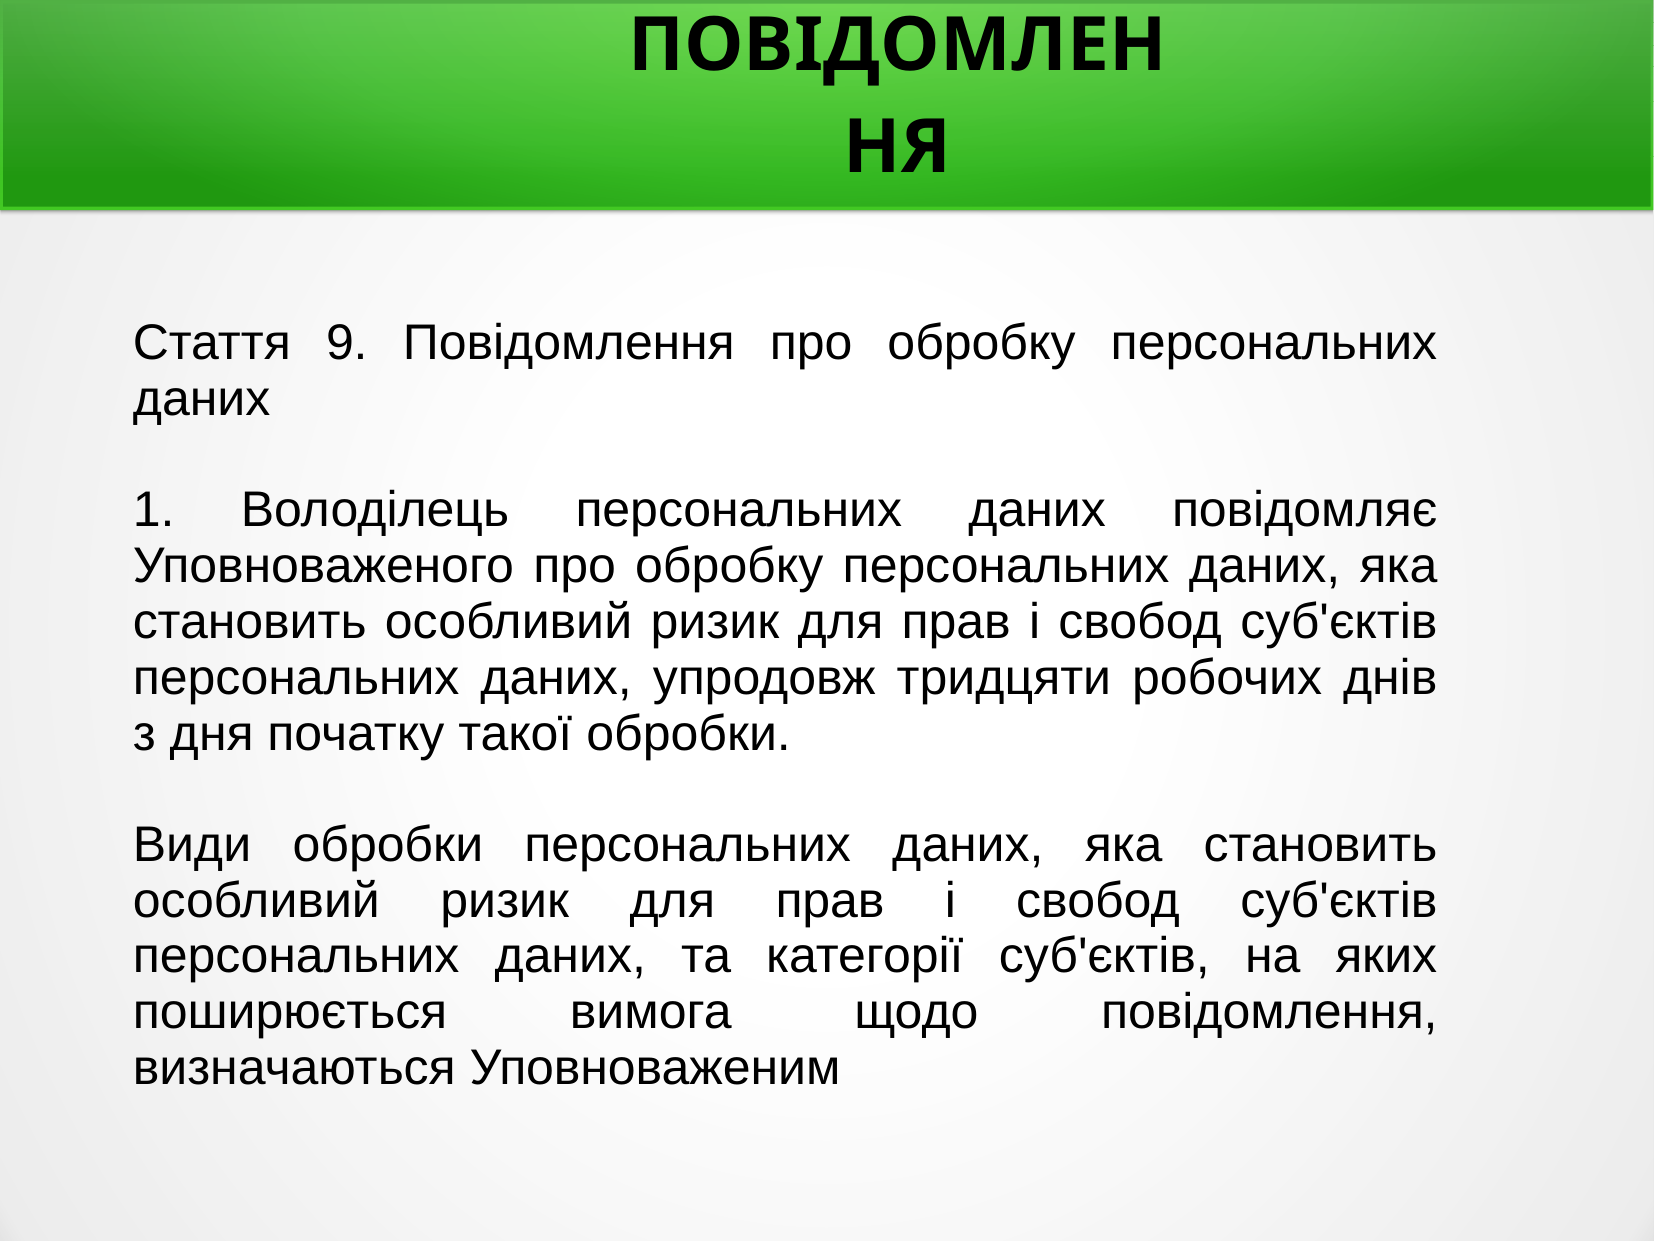

ПОВІДОМЛЕННЯ
Стаття 9. Повідомлення про обробку персональних даних
1. Володілець персональних даних повідомляє Уповноваженого про обробку персональних даних, яка становить особливий ризик для прав і свобод суб'єктів персональних даних, упродовж тридцяти робочих днів з дня початку такої обробки.
Види обробки персональних даних, яка становить особливий ризик для прав і свобод суб'єктів персональних даних, та категорії суб'єктів, на яких поширюється вимога щодо повідомлення, визначаються Уповноваженим